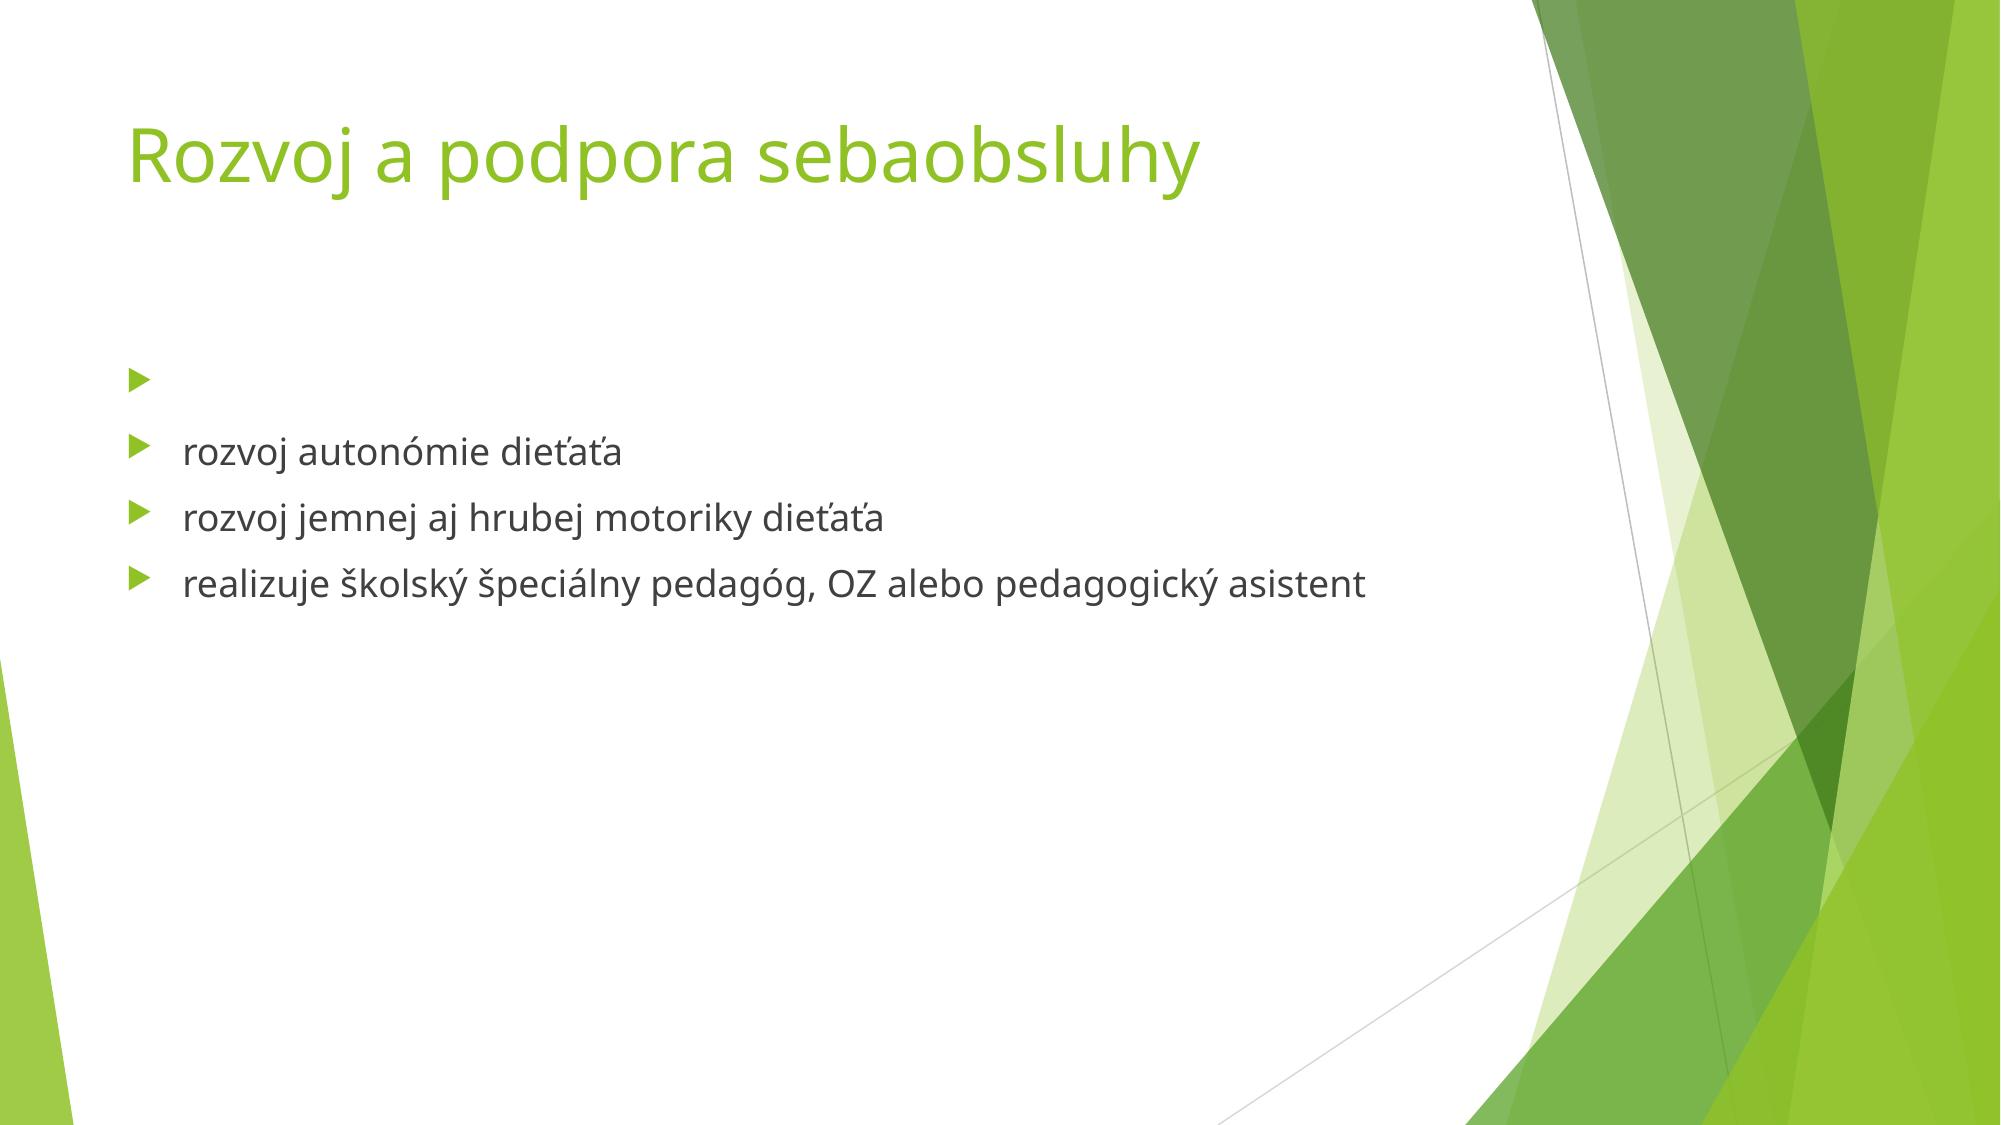

# Rozvoj a podpora sebaobsluhy
rozvoj autonómie dieťaťa
rozvoj jemnej aj hrubej motoriky dieťaťa
realizuje školský špeciálny pedagóg, OZ alebo pedagogický asistent